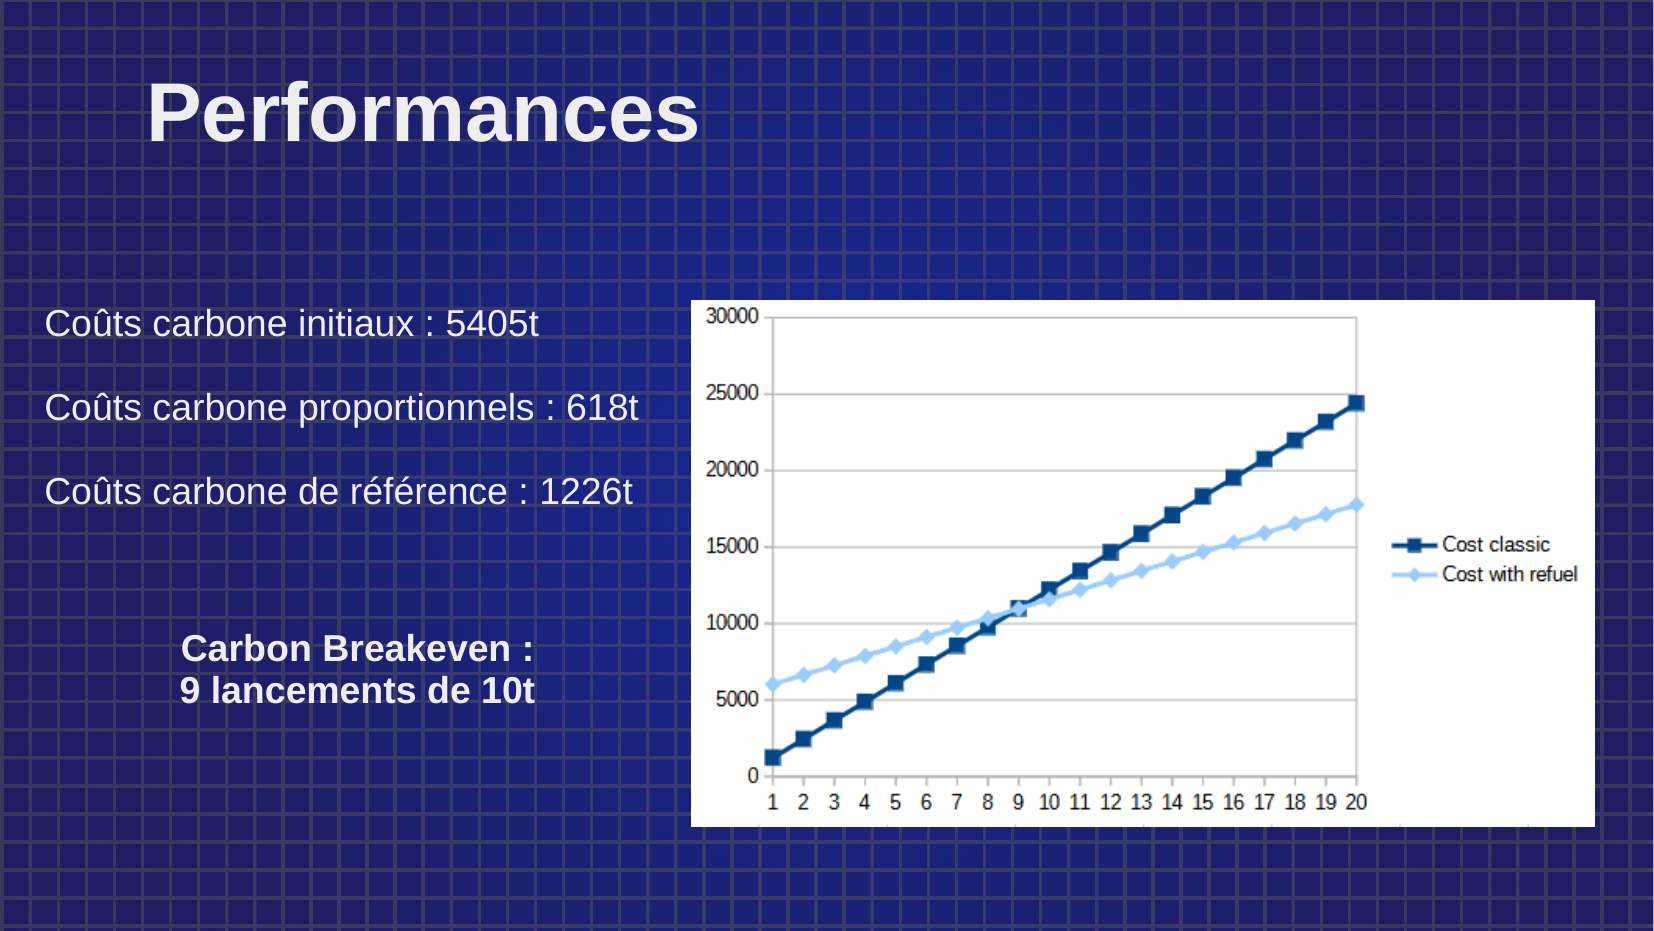

#
Performances
Coûts carbone initiaux : 5405t
Coûts carbone proportionnels : 618t
Coûts carbone de référence : 1226t
Carbon Breakeven :
9 lancements de 10t